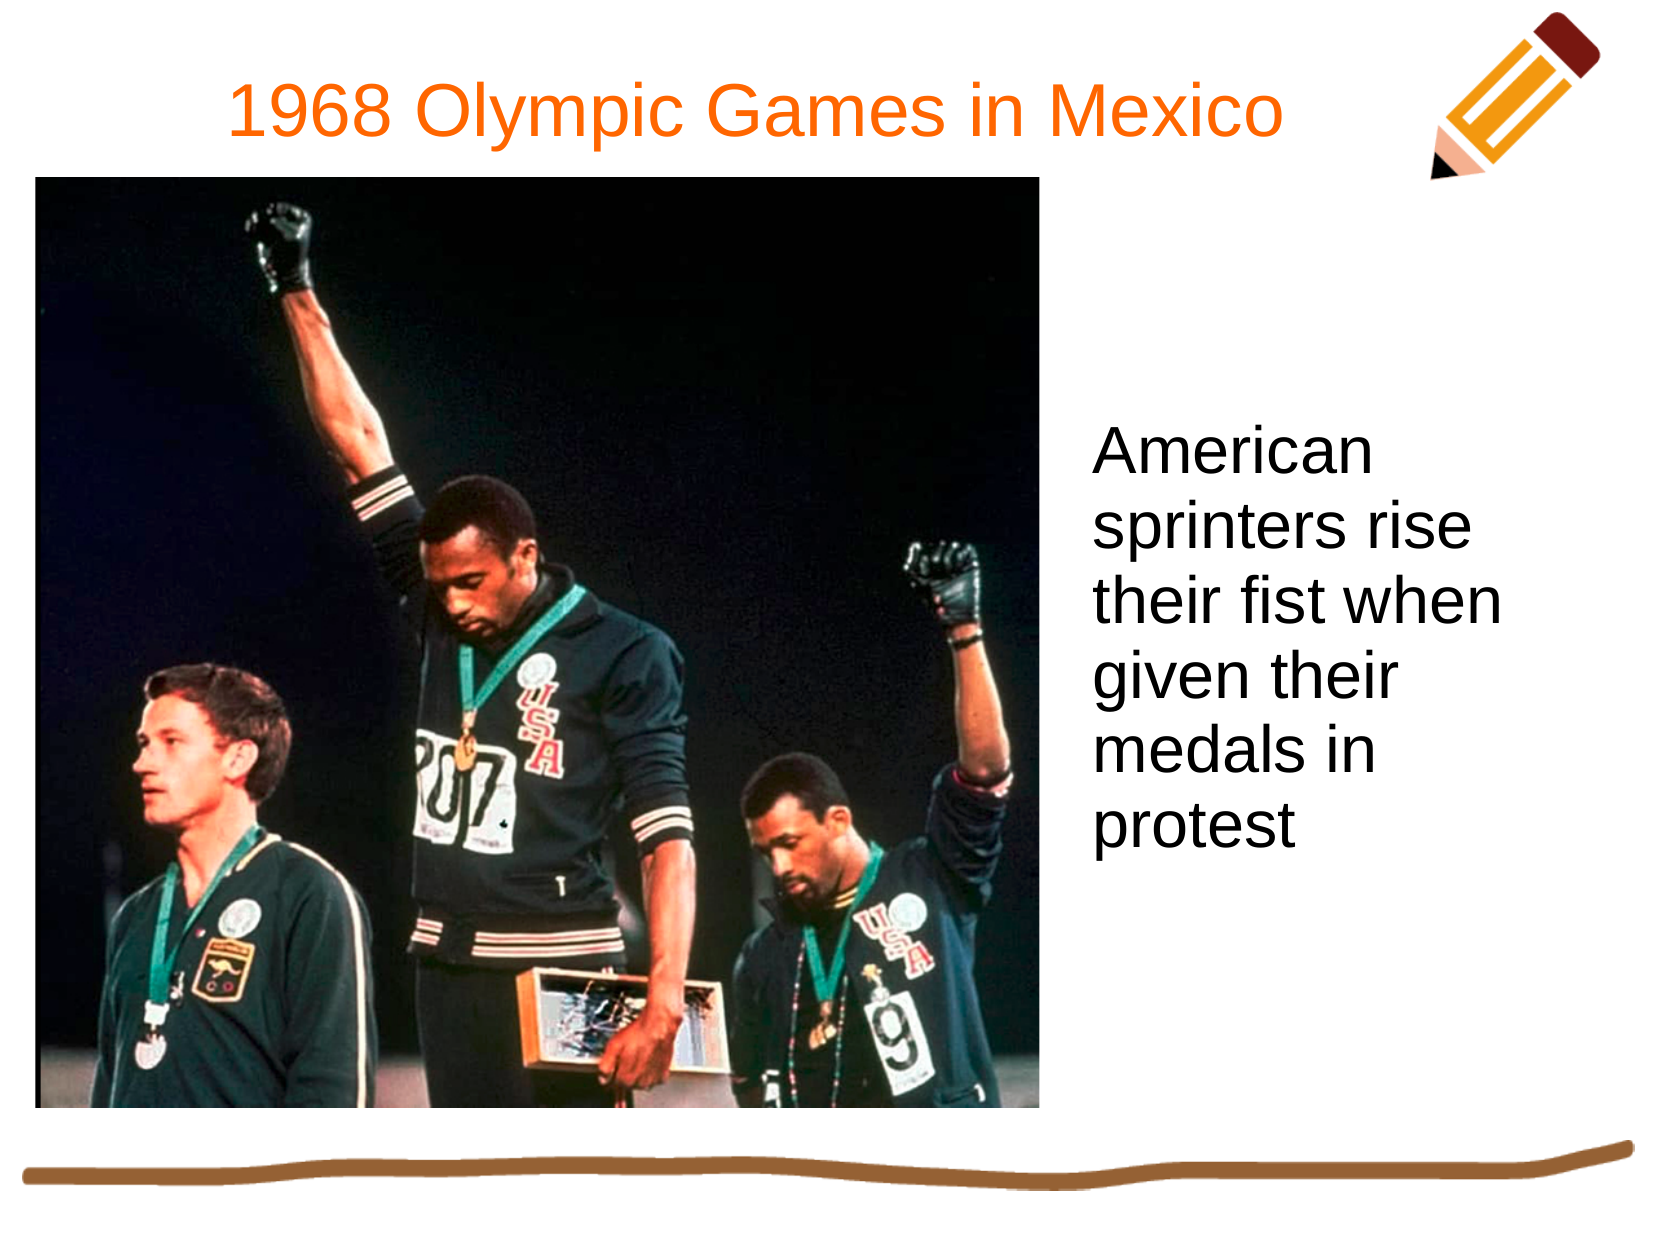

# 1968 Olympic Games in Mexico
American sprinters rise their fist when given their medals in protest